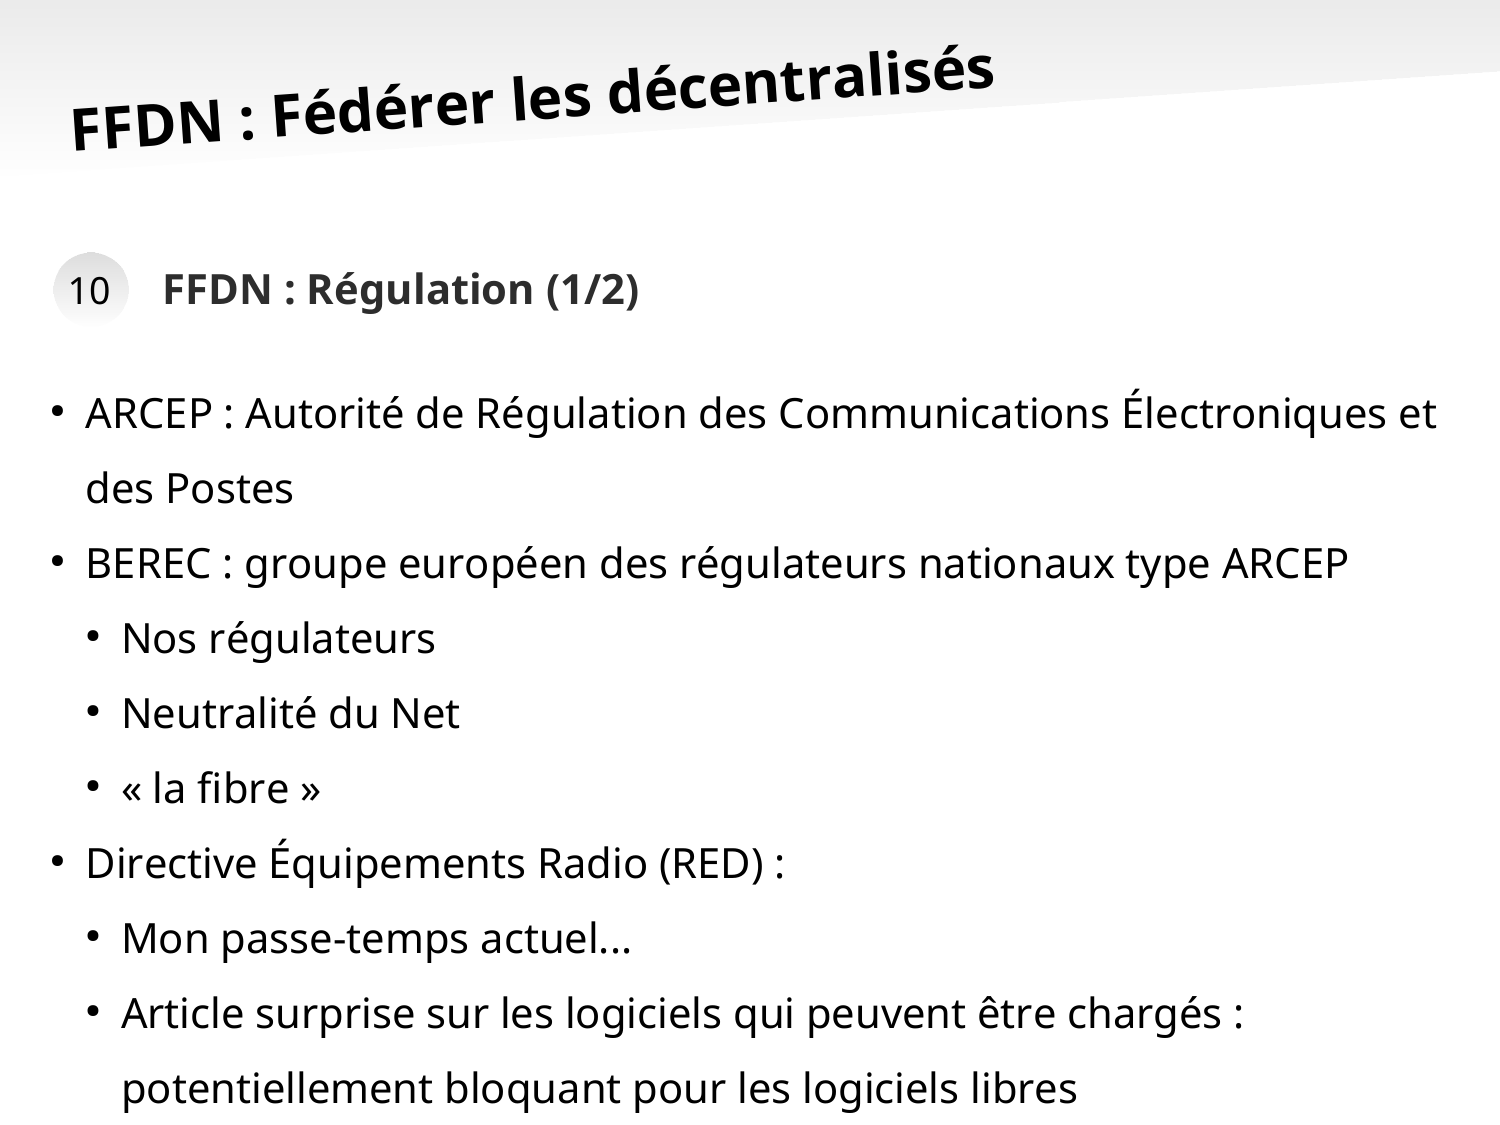

FFDN : Fédérer les décentralisés
FFDN : Régulation (1/2)
10
ARCEP : Autorité de Régulation des Communications Électroniques et des Postes
BEREC : groupe européen des régulateurs nationaux type ARCEP
Nos régulateurs
Neutralité du Net
« la fibre »
Directive Équipements Radio (RED) :
Mon passe-temps actuel...
Article surprise sur les logiciels qui peuvent être chargés : potentiellement bloquant pour les logiciels libres
5